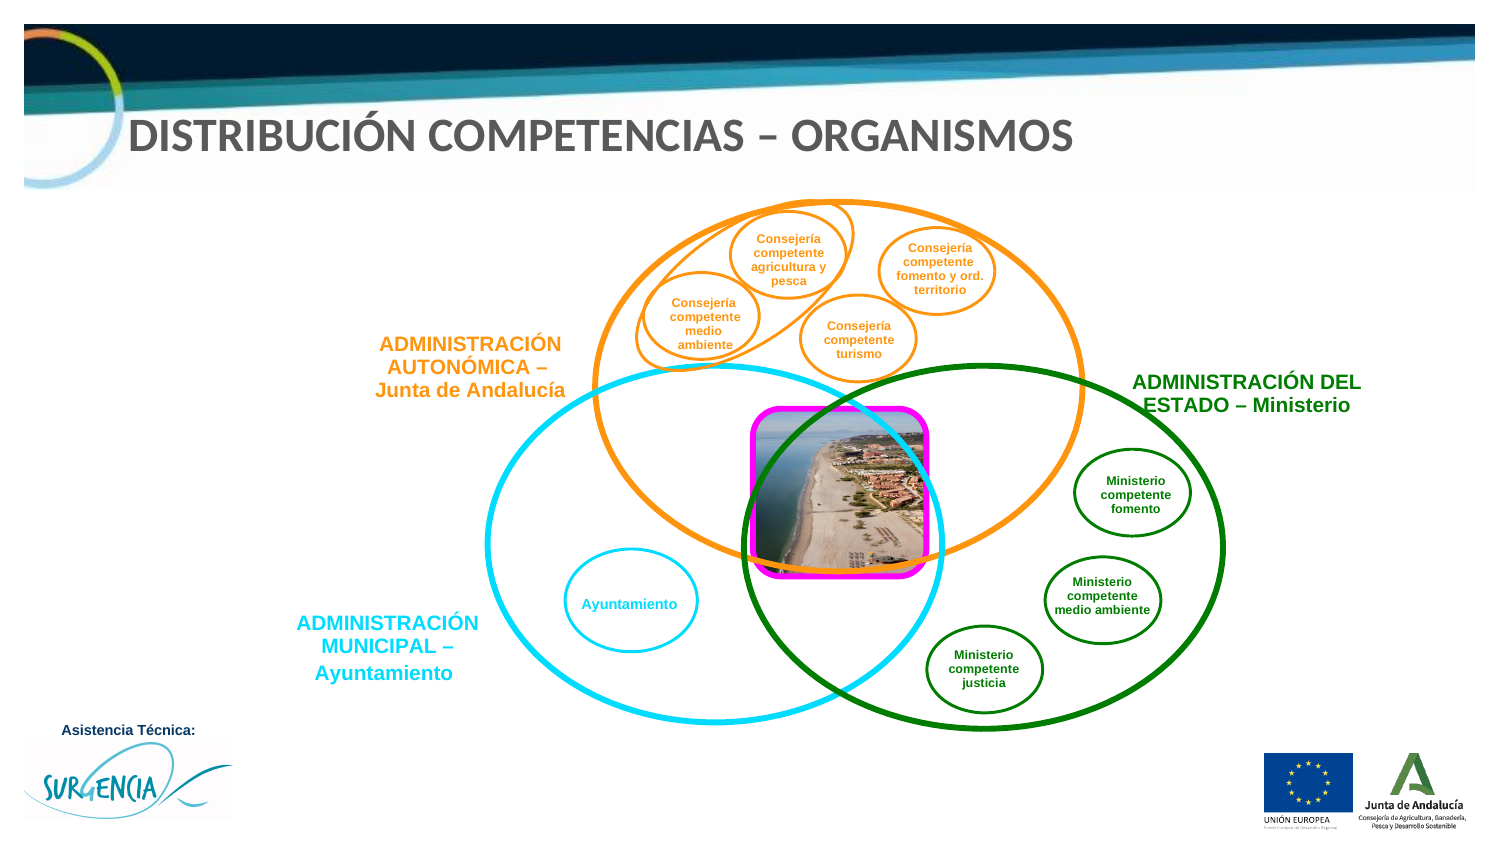

DISTRIBUCIÓN COMPETENCIAS – ORGANISMOS
Consejería competente agricultura y pesca
Consejería competente
fomento y ord. territorio
Consejería
competente medio
ambiente
Consejería competente turismo
ADMINISTRACIÓN AUTONÓMICA –
Junta de Andalucía
ADMINISTRACIÓN DEL ESTADO – Ministerio
Ministerio competente
fomento
Ministerio competente
medio ambiente
Ayuntamiento
ADMINISTRACIÓN MUNICIPAL – Ayuntamiento
Ministerio competente justicia
Asistencia Técnica: